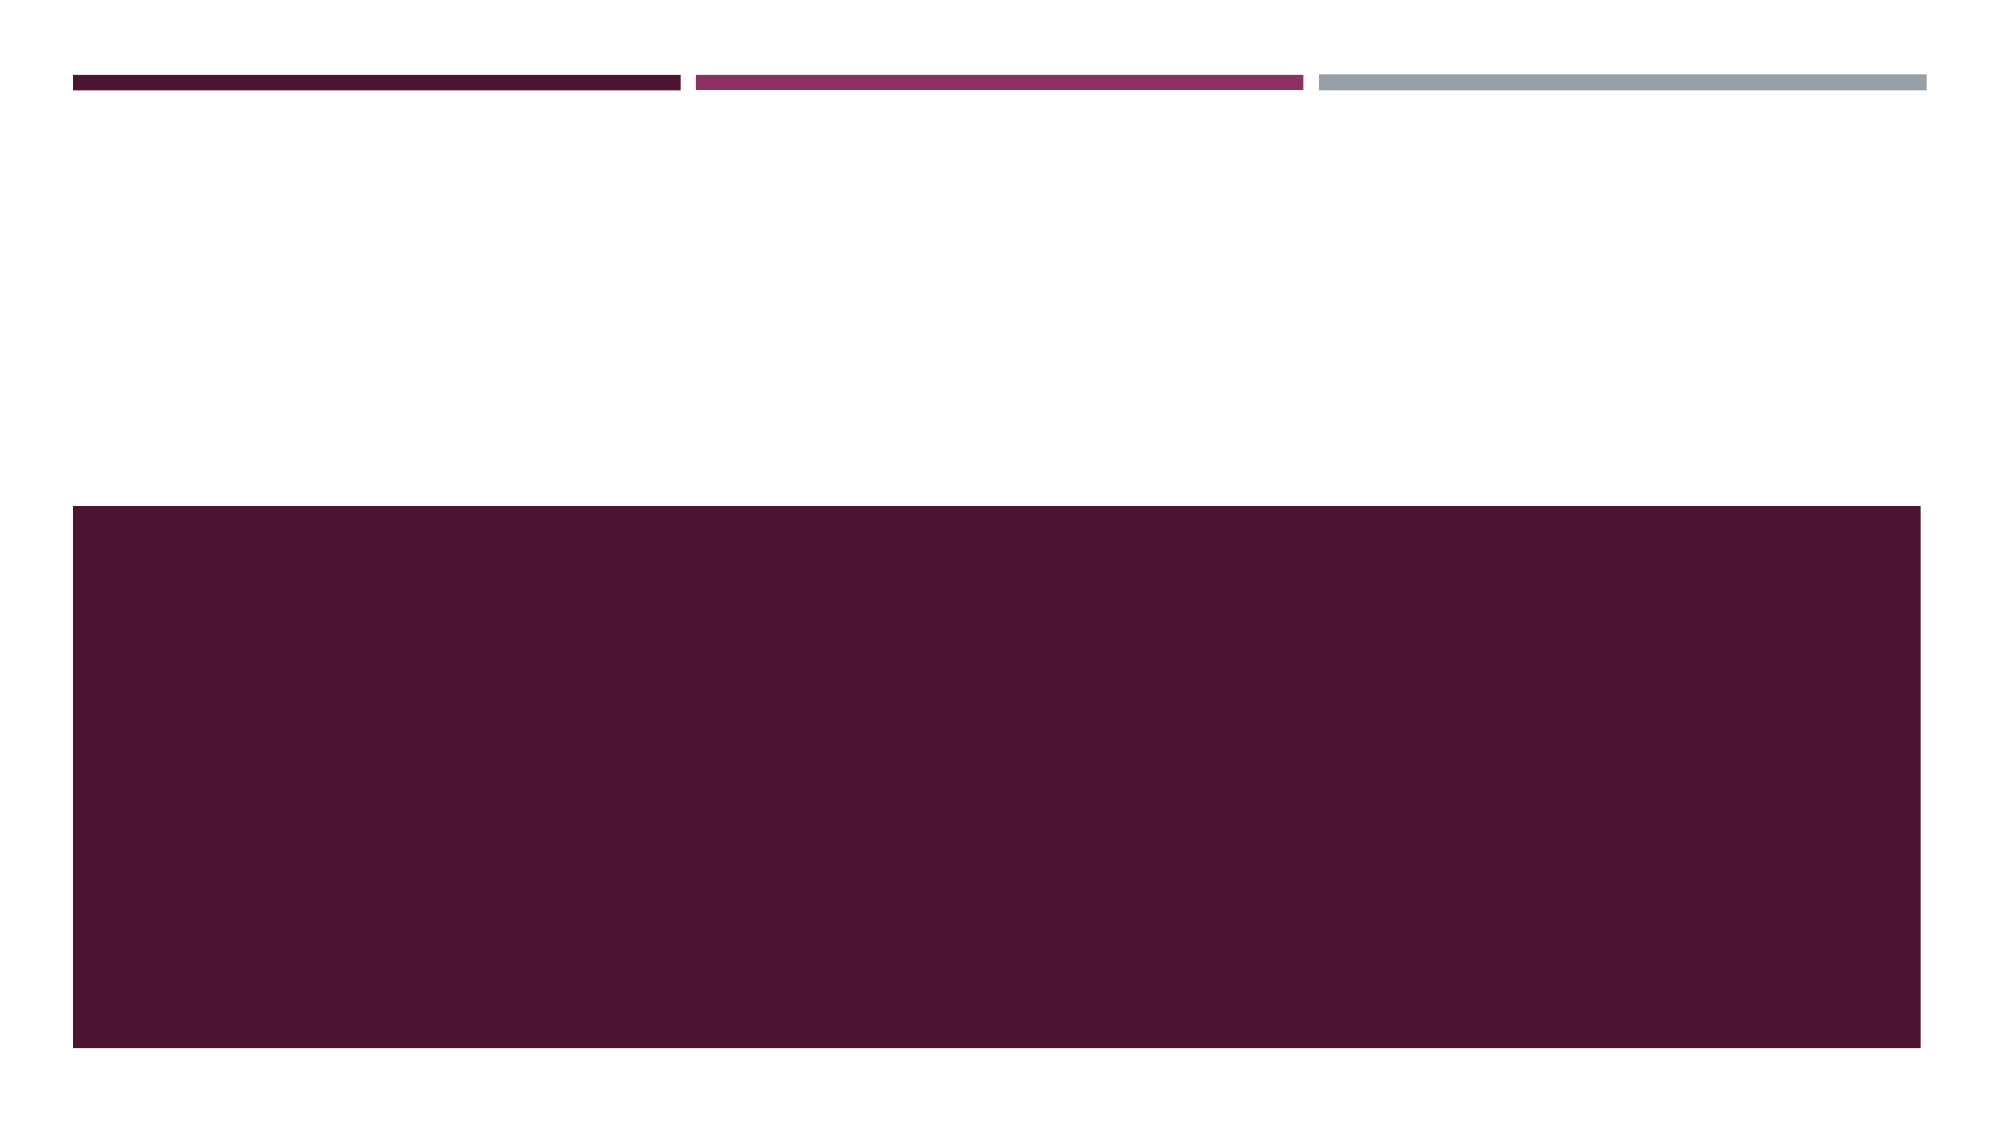

# The results of the questionnaire in Poland.